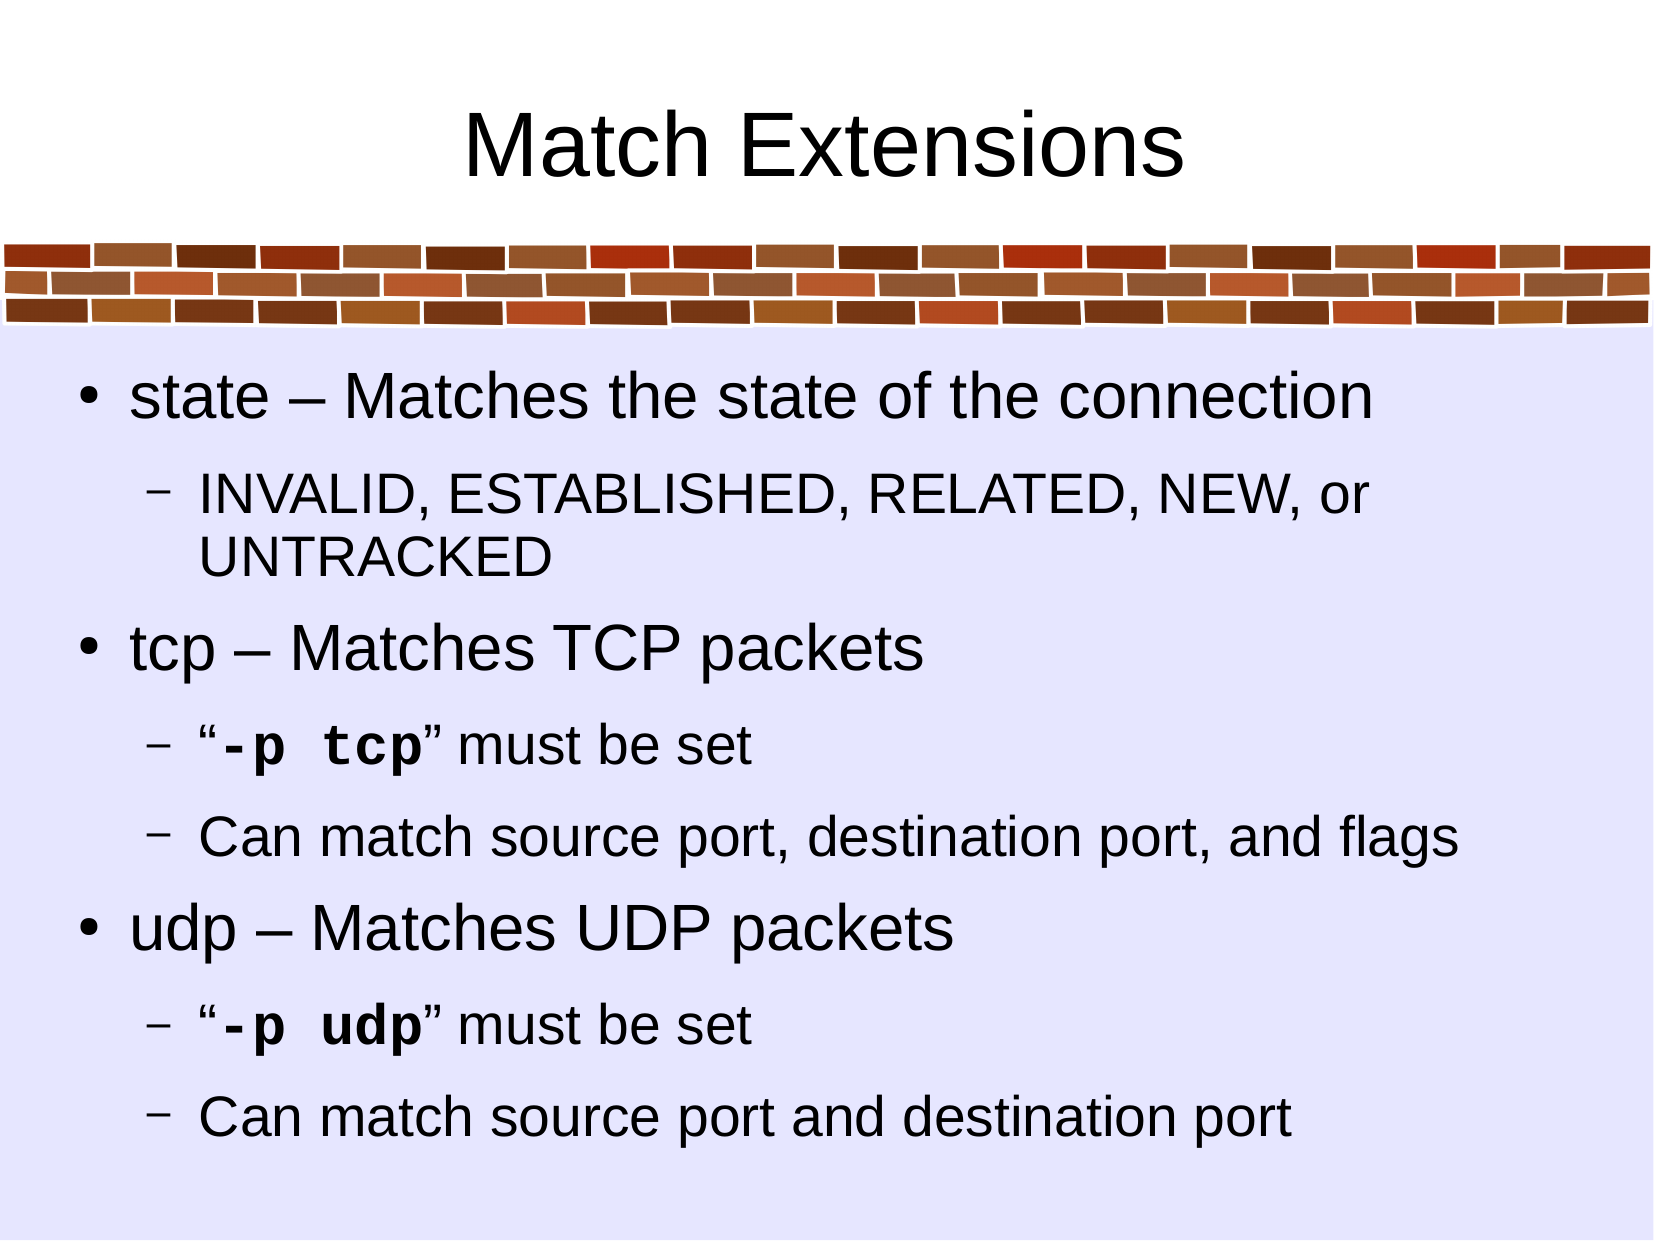

# Match Extensions
state – Matches the state of the connection
INVALID, ESTABLISHED, RELATED, NEW, or UNTRACKED
tcp – Matches TCP packets
“-p tcp” must be set
Can match source port, destination port, and flags
udp – Matches UDP packets
“-p udp” must be set
Can match source port and destination port